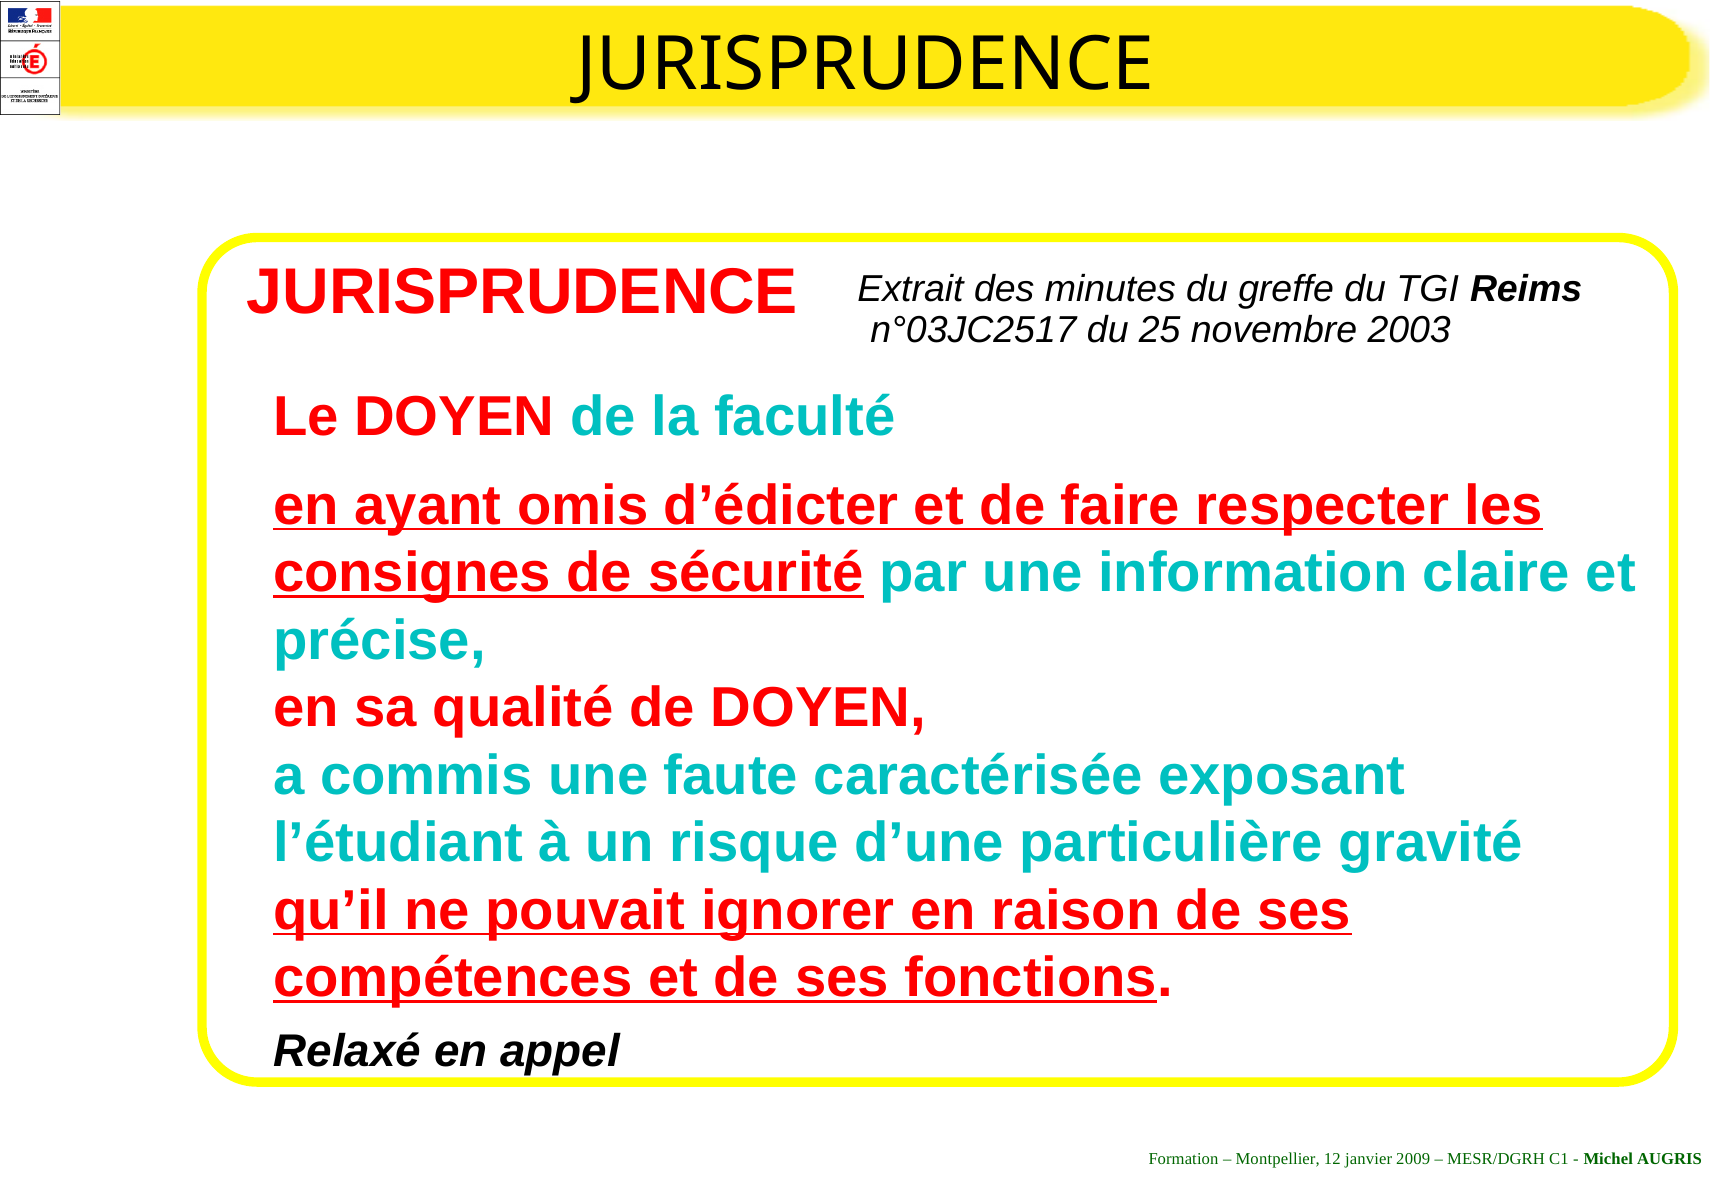

JURISPRUDENCE
JURISPRUDENCE
Extrait des minutes du greffe du TGI Reims
n°03JC2517 du 25 novembre 2003
Le DOYEN de la faculté
en ayant omis d’édicter et de faire respecter les consignes de sécurité par une information claire et précise,
en sa qualité de DOYEN,
a commis une faute caractérisée exposant l’étudiant à un risque d’une particulière gravité
qu’il ne pouvait ignorer en raison de ses compétences et de ses fonctions.
Relaxé en appel